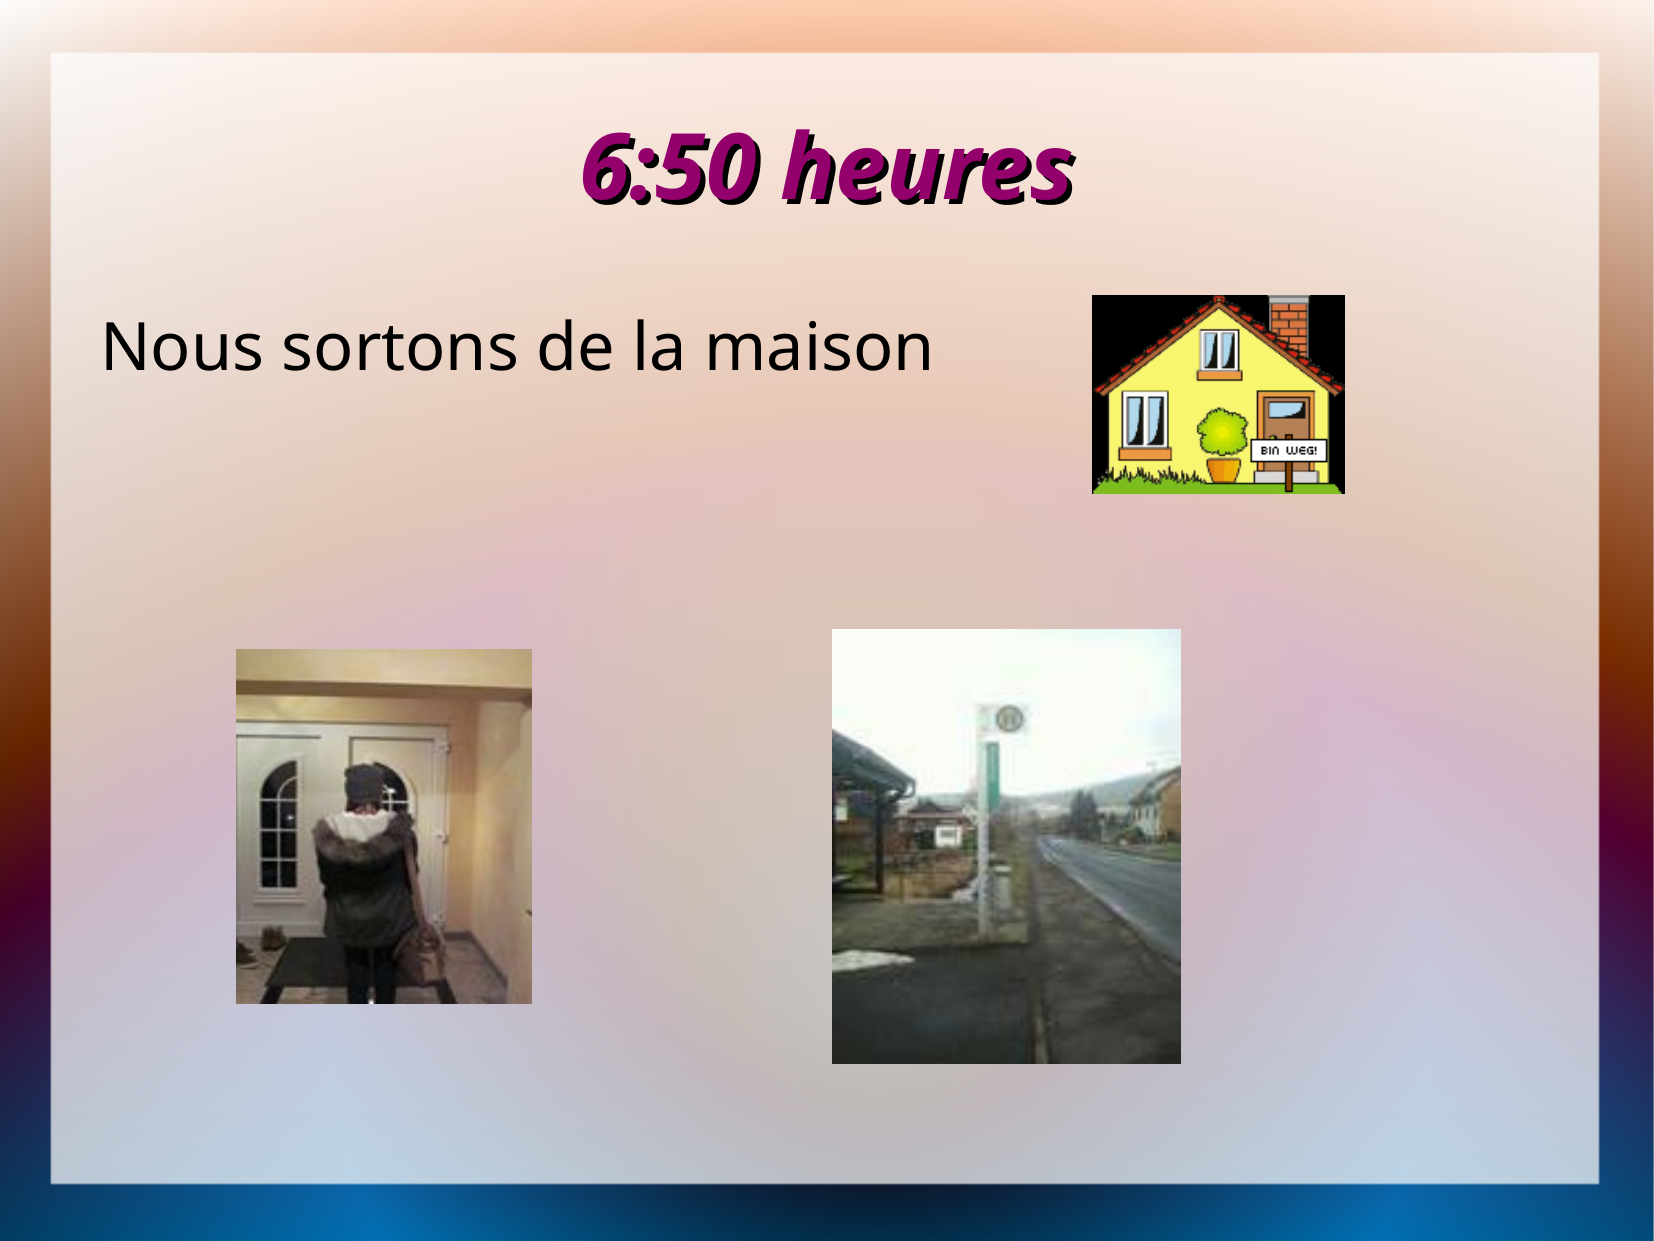

# 6:50 heures
Nous sortons de la maison